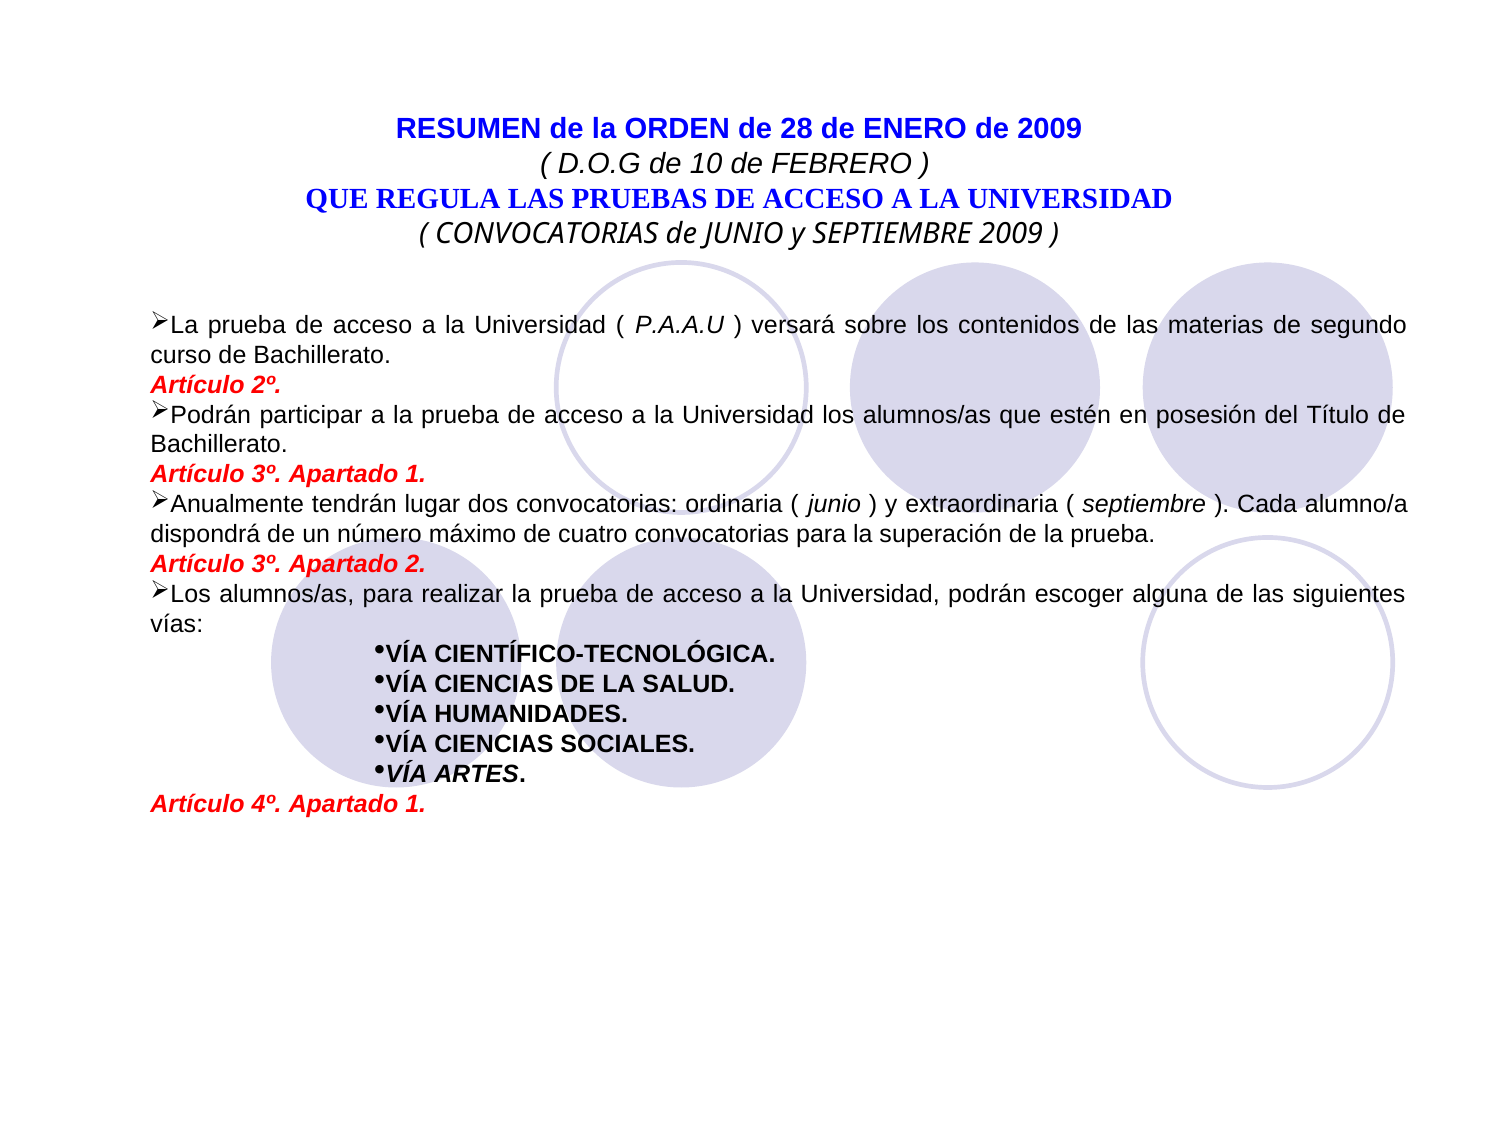

RESUMEN de la ORDEN de 28 de ENERO de 2009
( D.O.G de 10 de FEBRERO )
QUE REGULA LAS PRUEBAS DE ACCESO A LA UNIVERSIDAD
( CONVOCATORIAS de JUNIO y SEPTIEMBRE 2009 )
La prueba de acceso a la Universidad ( P.A.A.U ) versará sobre los contenidos de las materias de segundo curso de Bachillerato.
Artículo 2º.
Podrán participar a la prueba de acceso a la Universidad los alumnos/as que estén en posesión del Título de Bachillerato.
Artículo 3º. Apartado 1.
Anualmente tendrán lugar dos convocatorias: ordinaria ( junio ) y extraordinaria ( septiembre ). Cada alumno/a dispondrá de un número máximo de cuatro convocatorias para la superación de la prueba.
Artículo 3º. Apartado 2.
Los alumnos/as, para realizar la prueba de acceso a la Universidad, podrán escoger alguna de las siguientes vías:
VÍA CIENTÍFICO-TECNOLÓGICA.
VÍA CIENCIAS DE LA SALUD.
VÍA HUMANIDADES.
VÍA CIENCIAS SOCIALES.
VÍA ARTES.
Artículo 4º. Apartado 1.